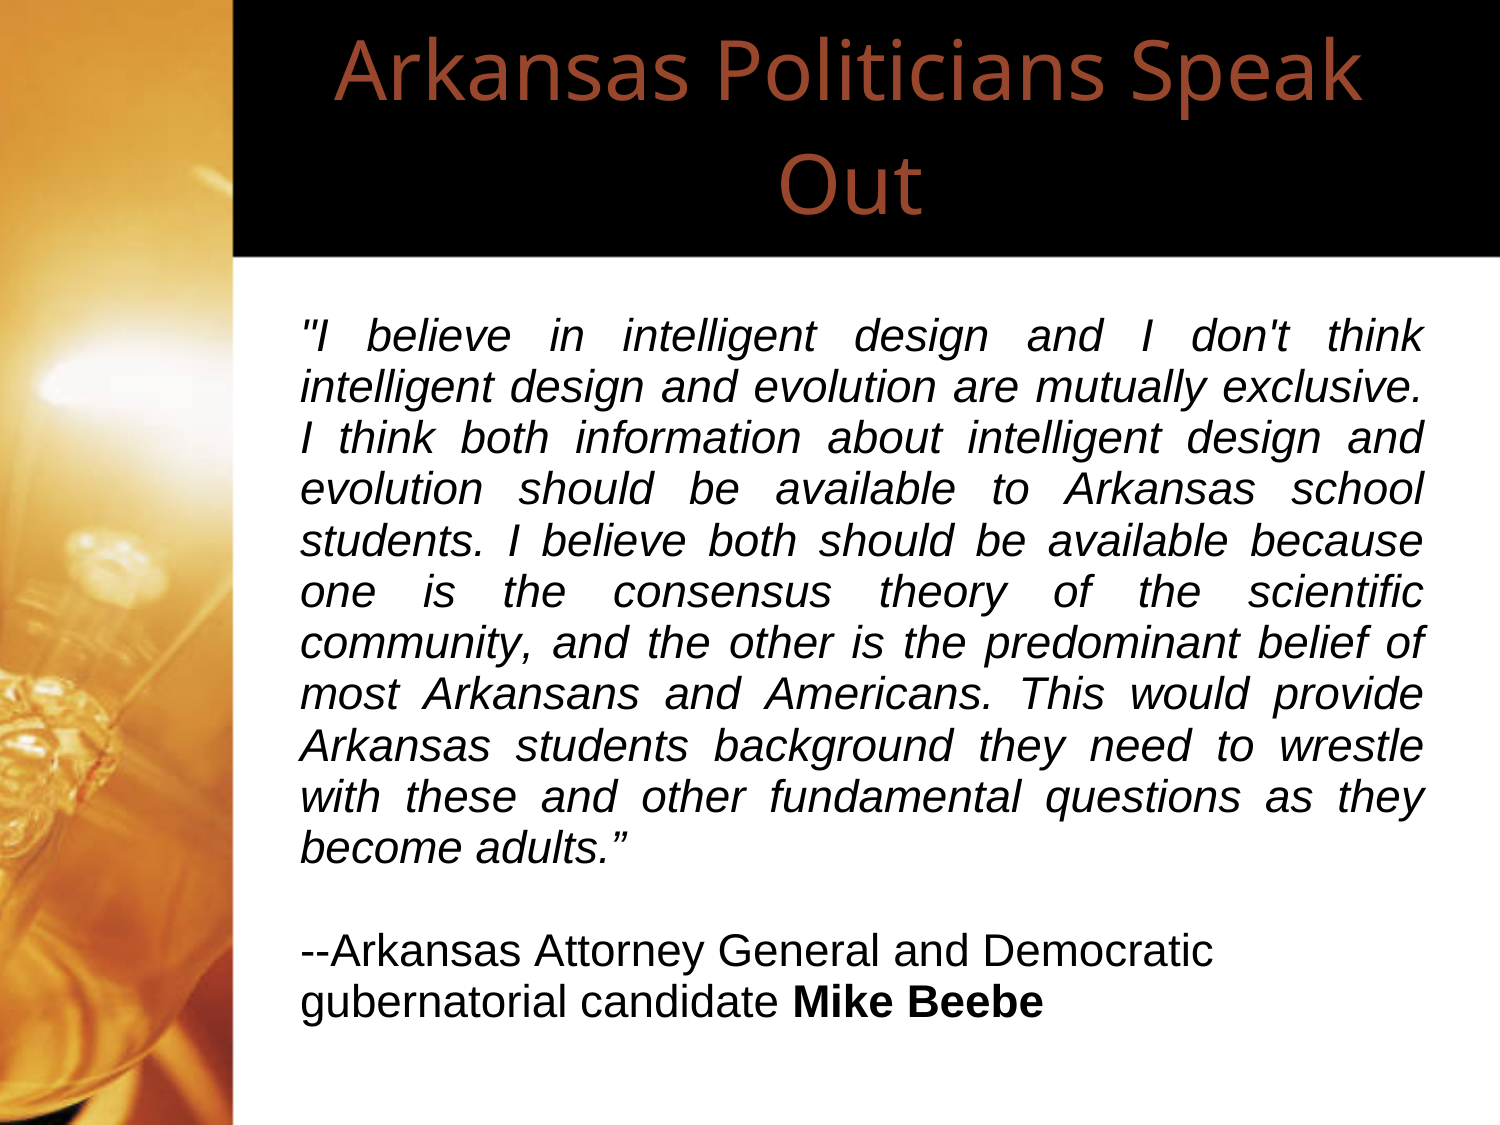

# Arkansas Politicians Speak Out
"I believe in intelligent design and I don't think intelligent design and evolution are mutually exclusive. I think both information about intelligent design and evolution should be available to Arkansas school students. I believe both should be available because one is the consensus theory of the scientific community, and the other is the predominant belief of most Arkansans and Americans. This would provide Arkansas students background they need to wrestle with these and other fundamental questions as they become adults.”
--Arkansas Attorney General and Democratic gubernatorial candidate Mike Beebe